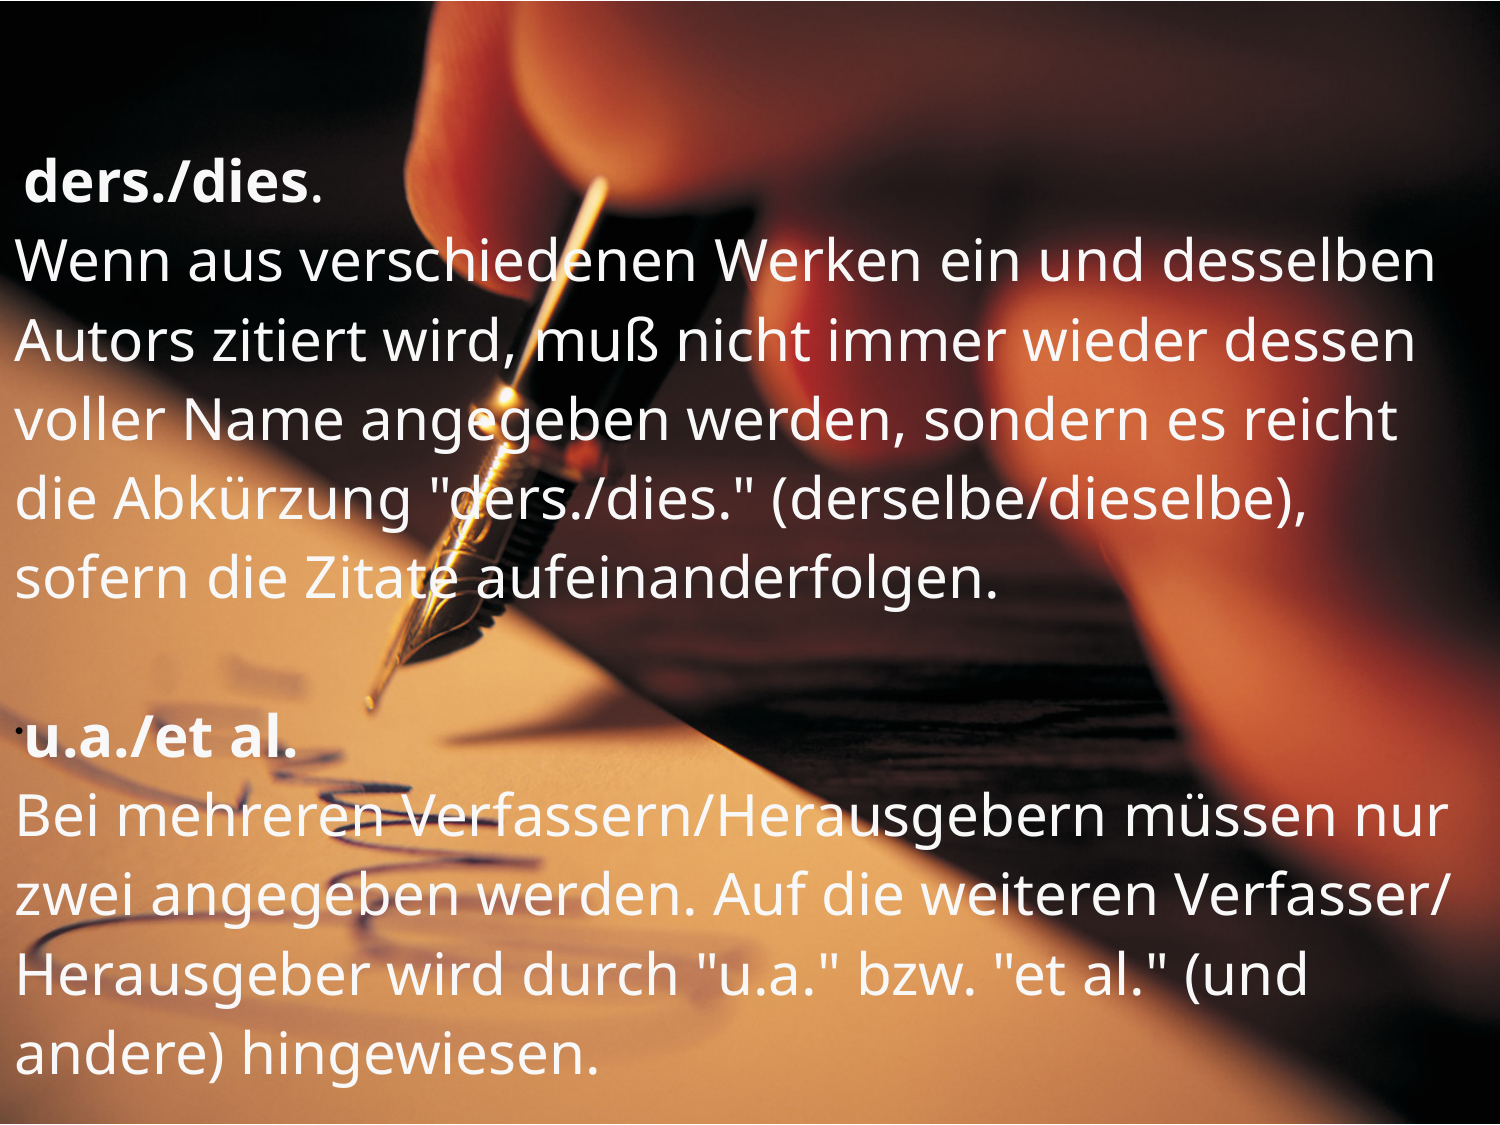

ders./dies.
Wenn aus verschiedenen Werken ein und desselben Autors zitiert wird, muß nicht immer wieder dessen voller Name angegeben werden, sondern es reicht die Abkürzung "ders./dies." (derselbe/dieselbe), sofern die Zitate aufeinanderfolgen.
u.a./et al.
Bei mehreren Verfassern/Herausgebern müssen nur zwei angegeben werden. Auf die weiteren Verfasser/ Herausgeber wird durch "u.a." bzw. "et al." (und andere) hingewiesen.